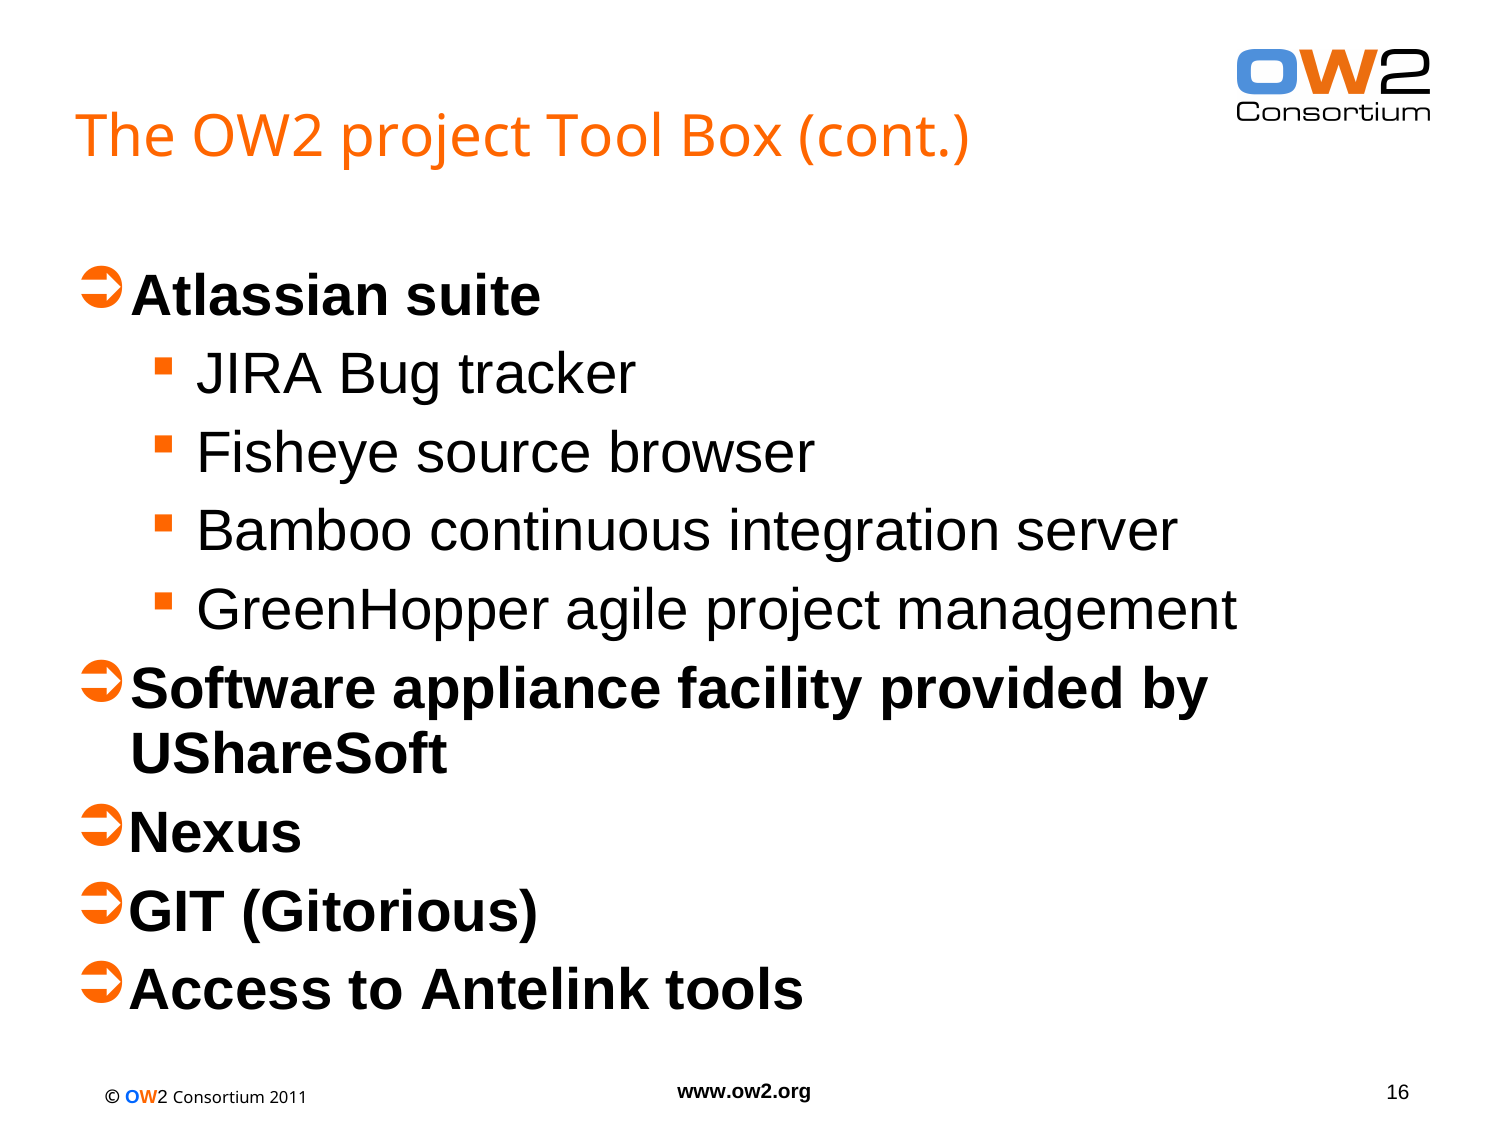

# The OW2 project Tool Box (cont.)
Atlassian suite
JIRA Bug tracker
Fisheye source browser
Bamboo continuous integration server
GreenHopper agile project management
Software appliance facility provided by UShareSoft
Nexus
GIT (Gitorious)
Access to Antelink tools
16